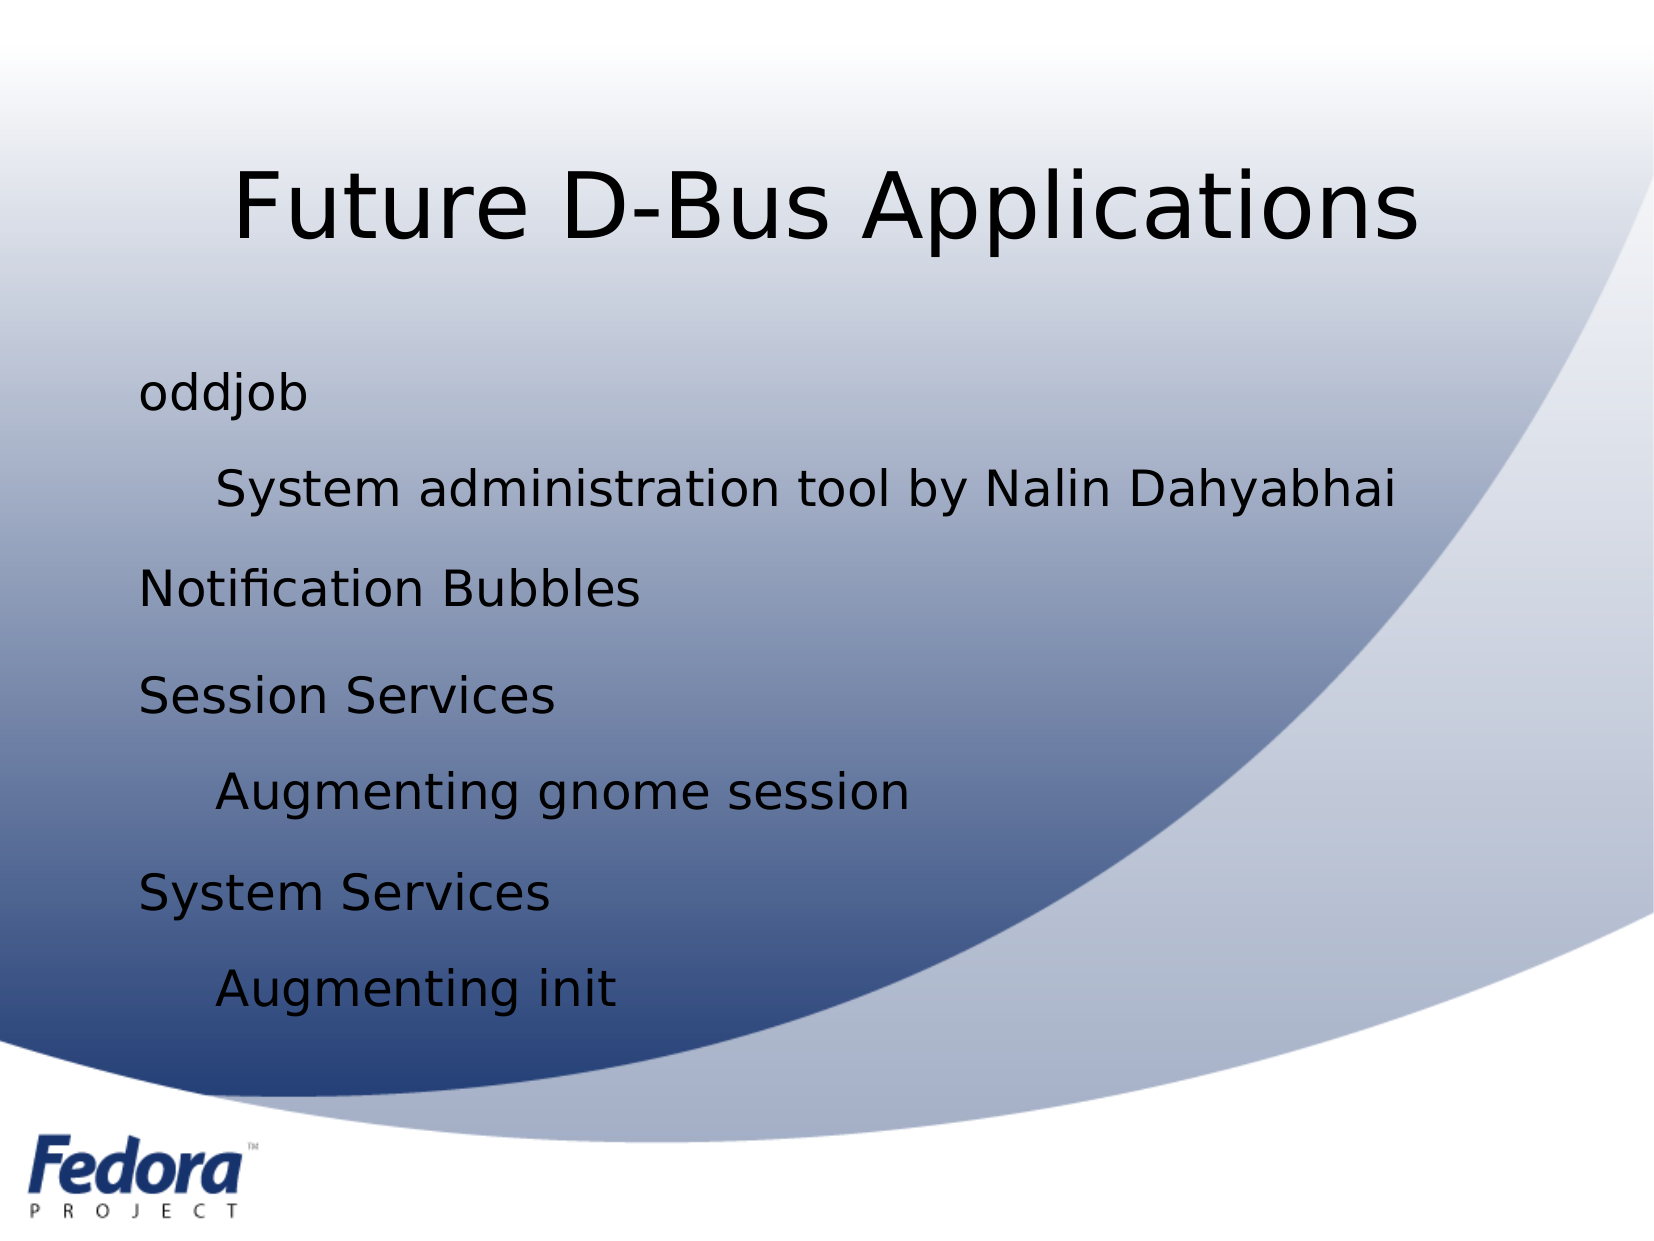

# Future D-Bus Applications
oddjob
System administration tool by Nalin Dahyabhai
Notification Bubbles
Session Services
Augmenting gnome session
System Services
Augmenting init